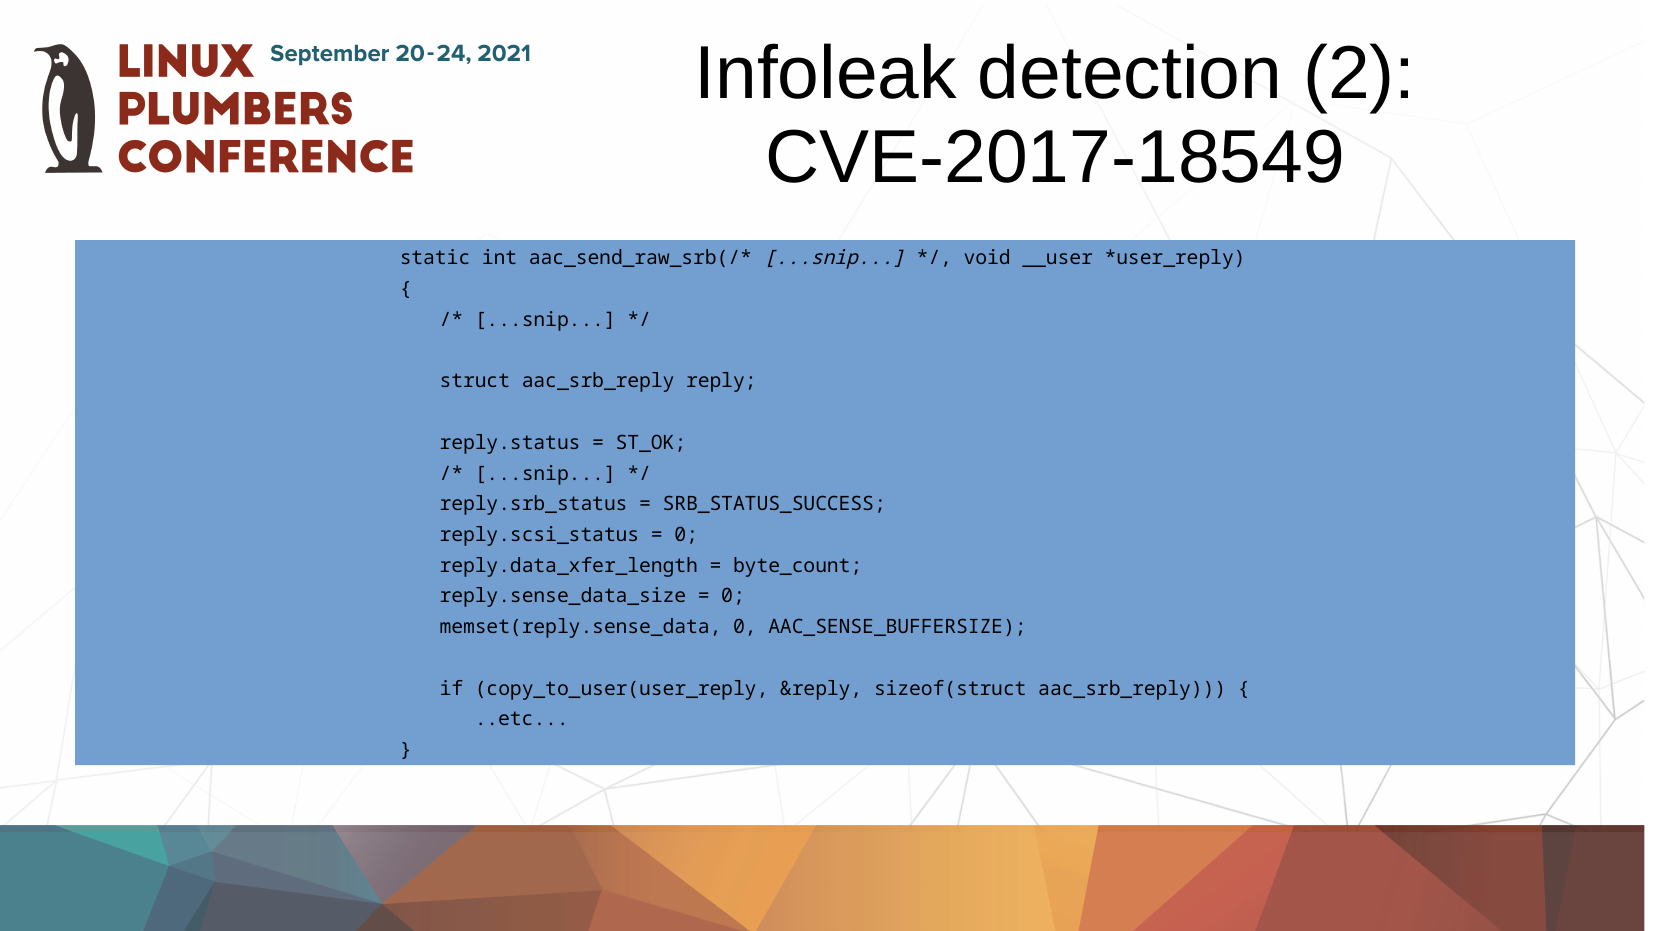

# Infoleak detection (2): CVE-2017-18549
static int aac_send_raw_srb(/* [...snip...] */, void __user *user_reply)
{
	/* [...snip...] */
	struct aac_srb_reply reply;
	reply.status = ST_OK;
	/* [...snip...] */
	reply.srb_status = SRB_STATUS_SUCCESS;
	reply.scsi_status = 0;
	reply.data_xfer_length = byte_count;
	reply.sense_data_size = 0;
	memset(reply.sense_data, 0, AAC_SENSE_BUFFERSIZE);
	if (copy_to_user(user_reply, &reply, sizeof(struct aac_srb_reply))) {
	 ..etc...
}